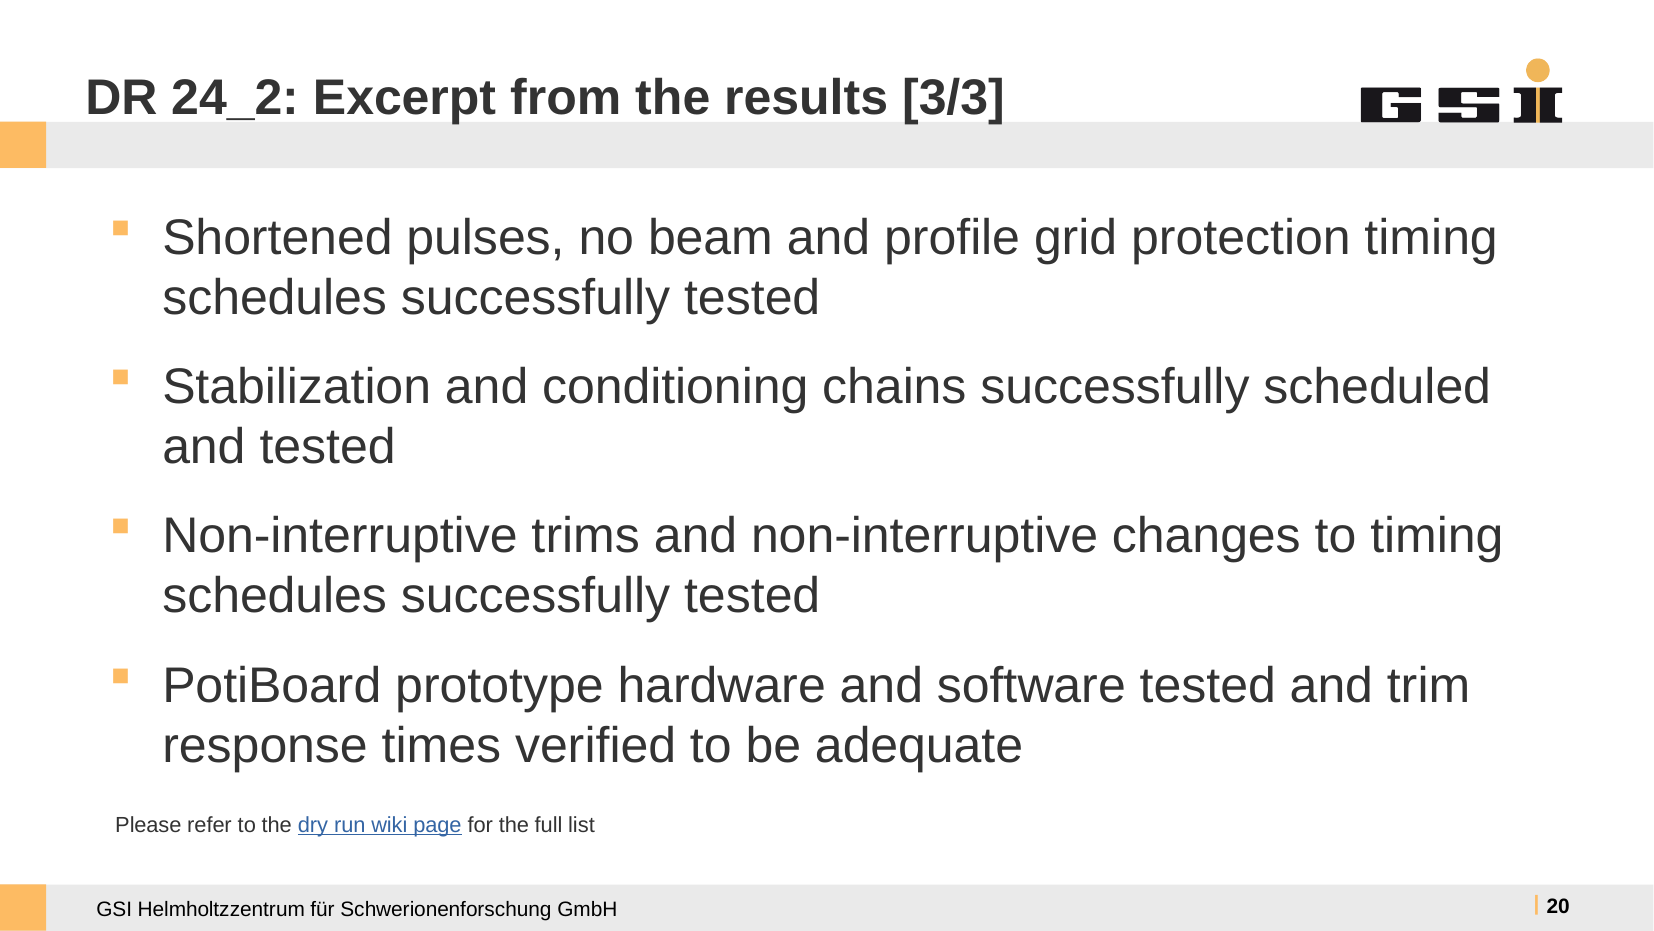

# DR 24_2: Excerpt from the results [3/3]
Shortened pulses, no beam and profile grid protection timing schedules successfully tested
Stabilization and conditioning chains successfully scheduled and tested
Non-interruptive trims and non-interruptive changes to timing schedules successfully tested
PotiBoard prototype hardware and software tested and trim response times verified to be adequate
Please refer to the dry run wiki page for the full list